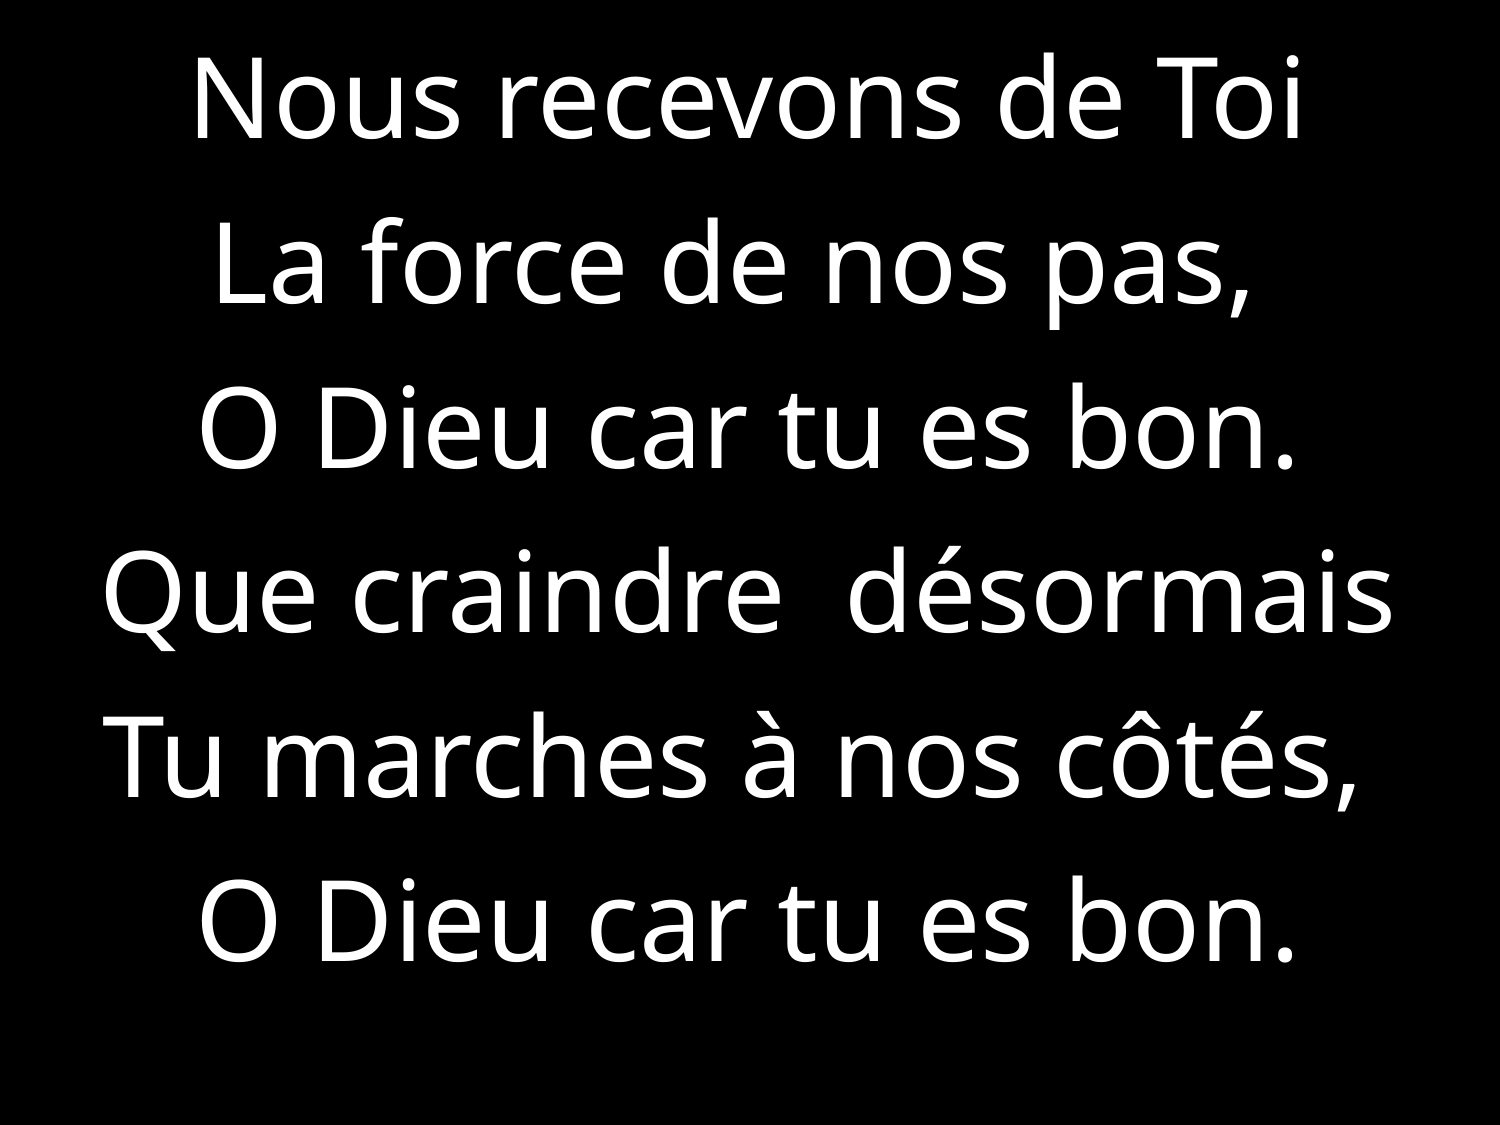

Nous recevons de Toi
La force de nos pas,
O Dieu car tu es bon.
Que craindre désormais
Tu marches à nos côtés,
O Dieu car tu es bon.
#